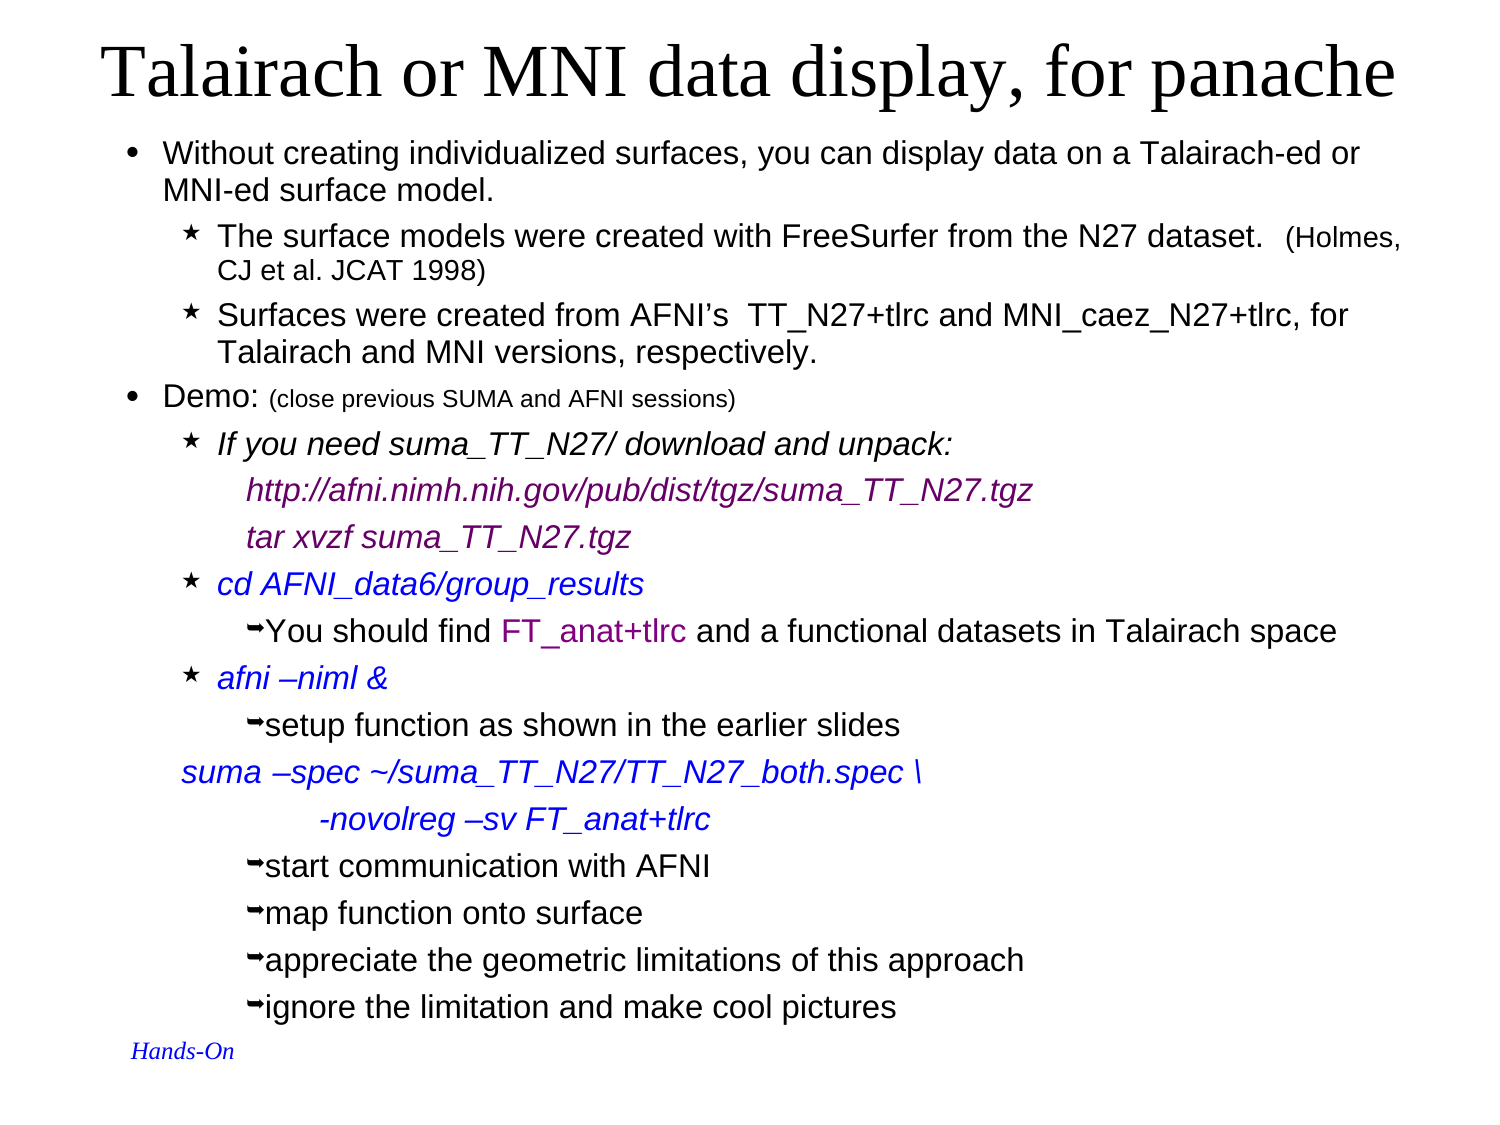

# Talairach or MNI data display, for panache
Without creating individualized surfaces, you can display data on a Talairach-ed or MNI-ed surface model.
The surface models were created with FreeSurfer from the N27 dataset. (Holmes, CJ et al. JCAT 1998)
Surfaces were created from AFNI’s TT_N27+tlrc and MNI_caez_N27+tlrc, for Talairach and MNI versions, respectively.
Demo: (close previous SUMA and AFNI sessions)
If you need suma_TT_N27/ download and unpack:
http://afni.nimh.nih.gov/pub/dist/tgz/suma_TT_N27.tgz
tar xvzf suma_TT_N27.tgz
cd AFNI_data6/group_results
You should find FT_anat+tlrc and a functional datasets in Talairach space
afni –niml &
setup function as shown in the earlier slides
suma 	–spec ~/suma_TT_N27/TT_N27_both.spec \
		-novolreg –sv FT_anat+tlrc
start communication with AFNI
map function onto surface
appreciate the geometric limitations of this approach
ignore the limitation and make cool pictures
Hands-On